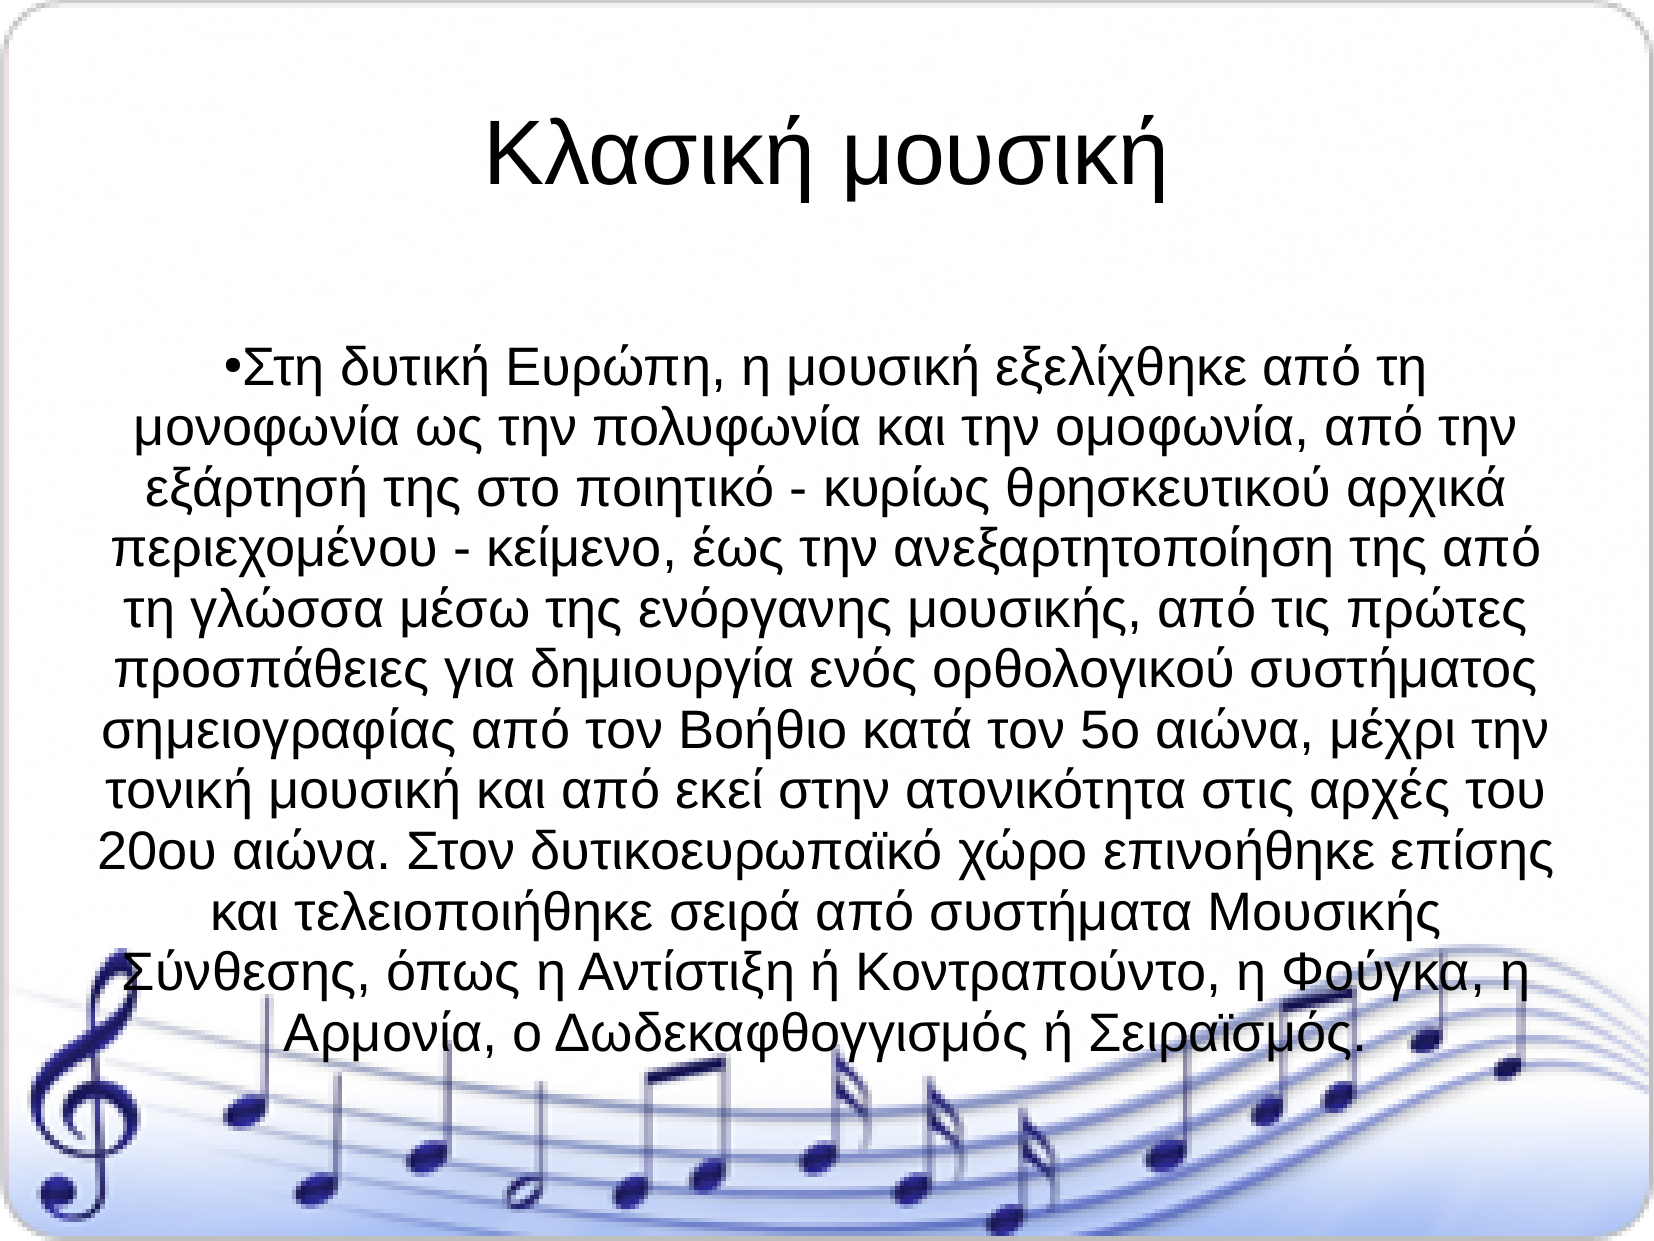

# Κλασική μουσική
Στη δυτική Ευρώπη, η μουσική εξελίχθηκε από τη μονοφωνία ως την πολυφωνία και την ομοφωνία, από την εξάρτησή της στο ποιητικό - κυρίως θρησκευτικού αρχικά περιεχομένου - κείμενο, έως την ανεξαρτητοποίηση της από τη γλώσσα μέσω της ενόργανης μουσικής, από τις πρώτες προσπάθειες για δημιουργία ενός ορθολογικού συστήματος σημειογραφίας από τον Βοήθιο κατά τον 5ο αιώνα, μέχρι την τονική μουσική και από εκεί στην ατονικότητα στις αρχές του 20ου αιώνα. Στον δυτικοευρωπαϊκό χώρο επινοήθηκε επίσης και τελειοποιήθηκε σειρά από συστήματα Μουσικής Σύνθεσης, όπως η Αντίστιξη ή Κοντραπούντο, η Φούγκα, η Αρμονία, ο Δωδεκαφθογγισμός ή Σειραϊσμός.